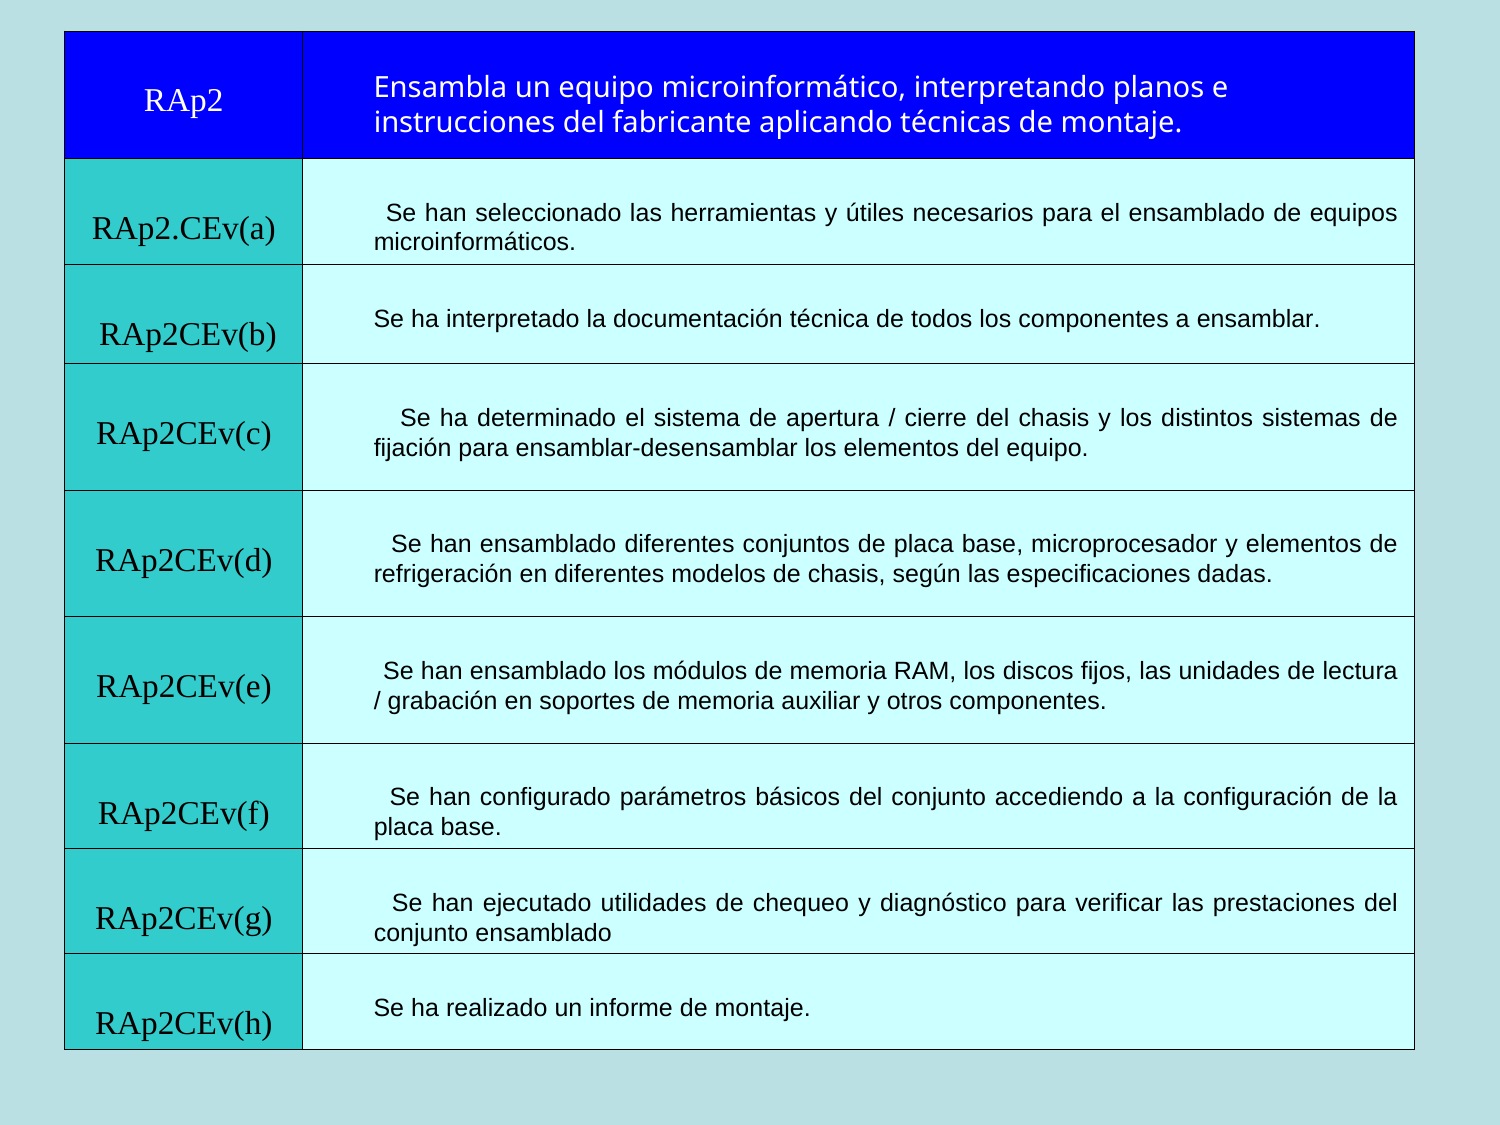

| RAp2 | Ensambla un equipo microinformático, interpretando planos e instrucciones del fabricante aplicando técnicas de montaje. |
| --- | --- |
| RAp2.CEv(a) | Se han seleccionado las herramientas y útiles necesarios para el ensamblado de equipos microinformáticos. |
| RAp2CEv(b) | Se ha interpretado la documentación técnica de todos los componentes a ensamblar. |
| RAp2CEv(c) | Se ha determinado el sistema de apertura / cierre del chasis y los distintos sistemas de fijación para ensamblar-desensamblar los elementos del equipo. |
| RAp2CEv(d) | Se han ensamblado diferentes conjuntos de placa base, microprocesador y elementos de refrigeración en diferentes modelos de chasis, según las especificaciones dadas. |
| RAp2CEv(e) | Se han ensamblado los módulos de memoria RAM, los discos fijos, las unidades de lectura / grabación en soportes de memoria auxiliar y otros componentes. |
| RAp2CEv(f) | Se han configurado parámetros básicos del conjunto accediendo a la configuración de la placa base. |
| RAp2CEv(g) | Se han ejecutado utilidades de chequeo y diagnóstico para verificar las prestaciones del conjunto ensamblado |
| RAp2CEv(h) | Se ha realizado un informe de montaje. |